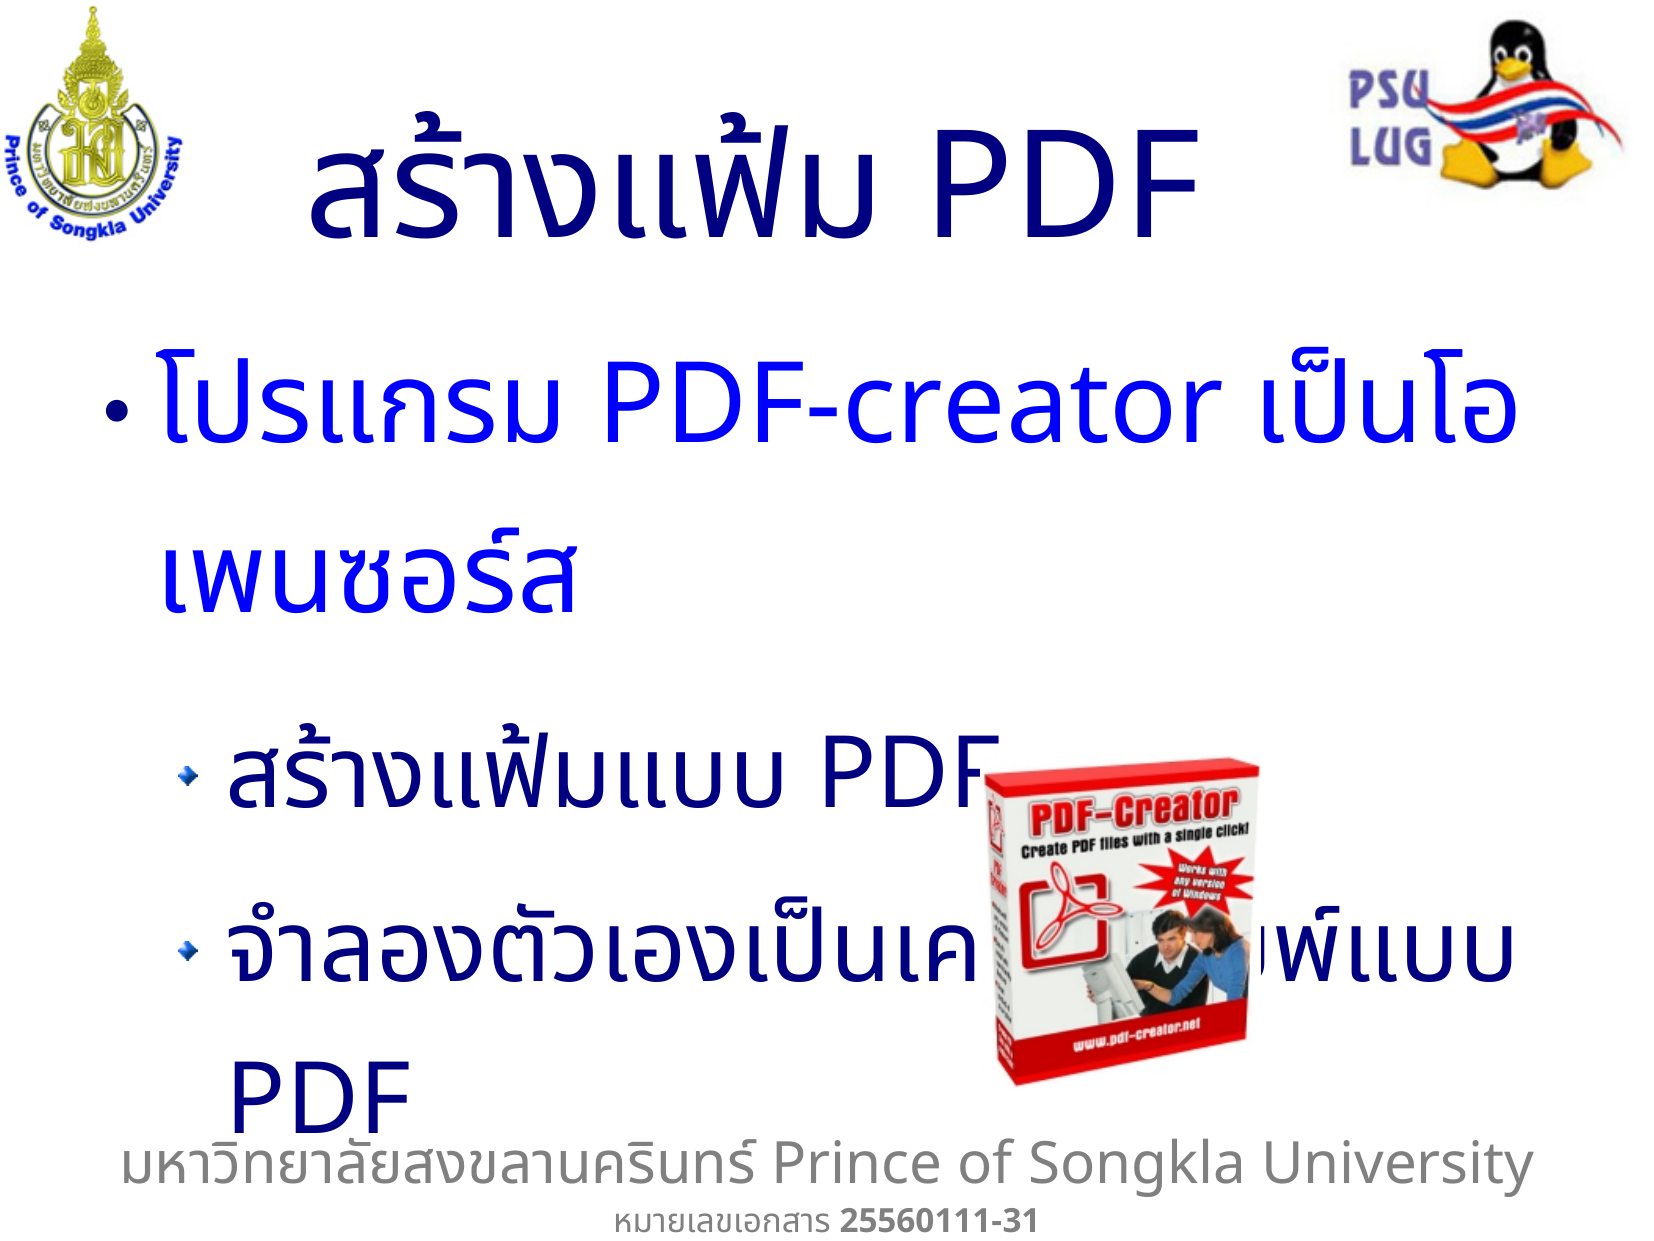

# สร้างแฟ้ม PDF
โปรแกรม PDF-creator เป็นโอเพนซอร์ส
สร้างแฟ้มแบบ PDF
จำลองตัวเองเป็นเครื่องพิมพ์แบบ PDF